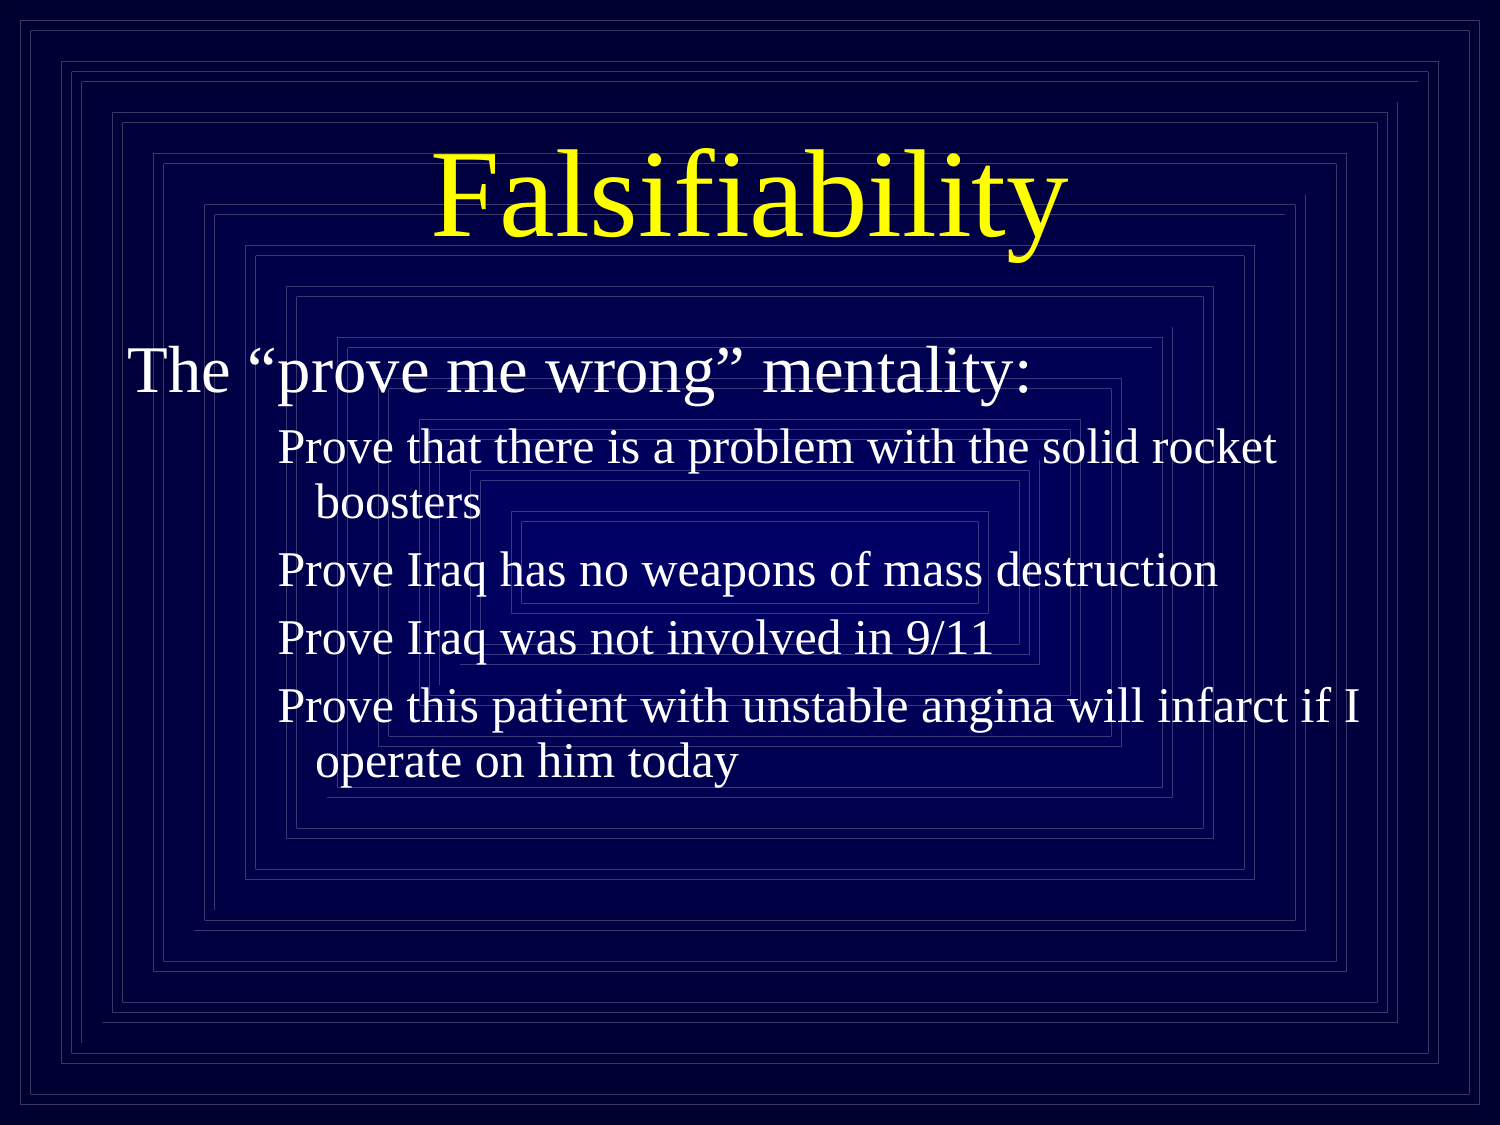

# Falsifiability
The “prove me wrong” mentality:
Prove that there is a problem with the solid rocket boosters
Prove Iraq has no weapons of mass destruction
Prove Iraq was not involved in 9/11
Prove this patient with unstable angina will infarct if I operate on him today